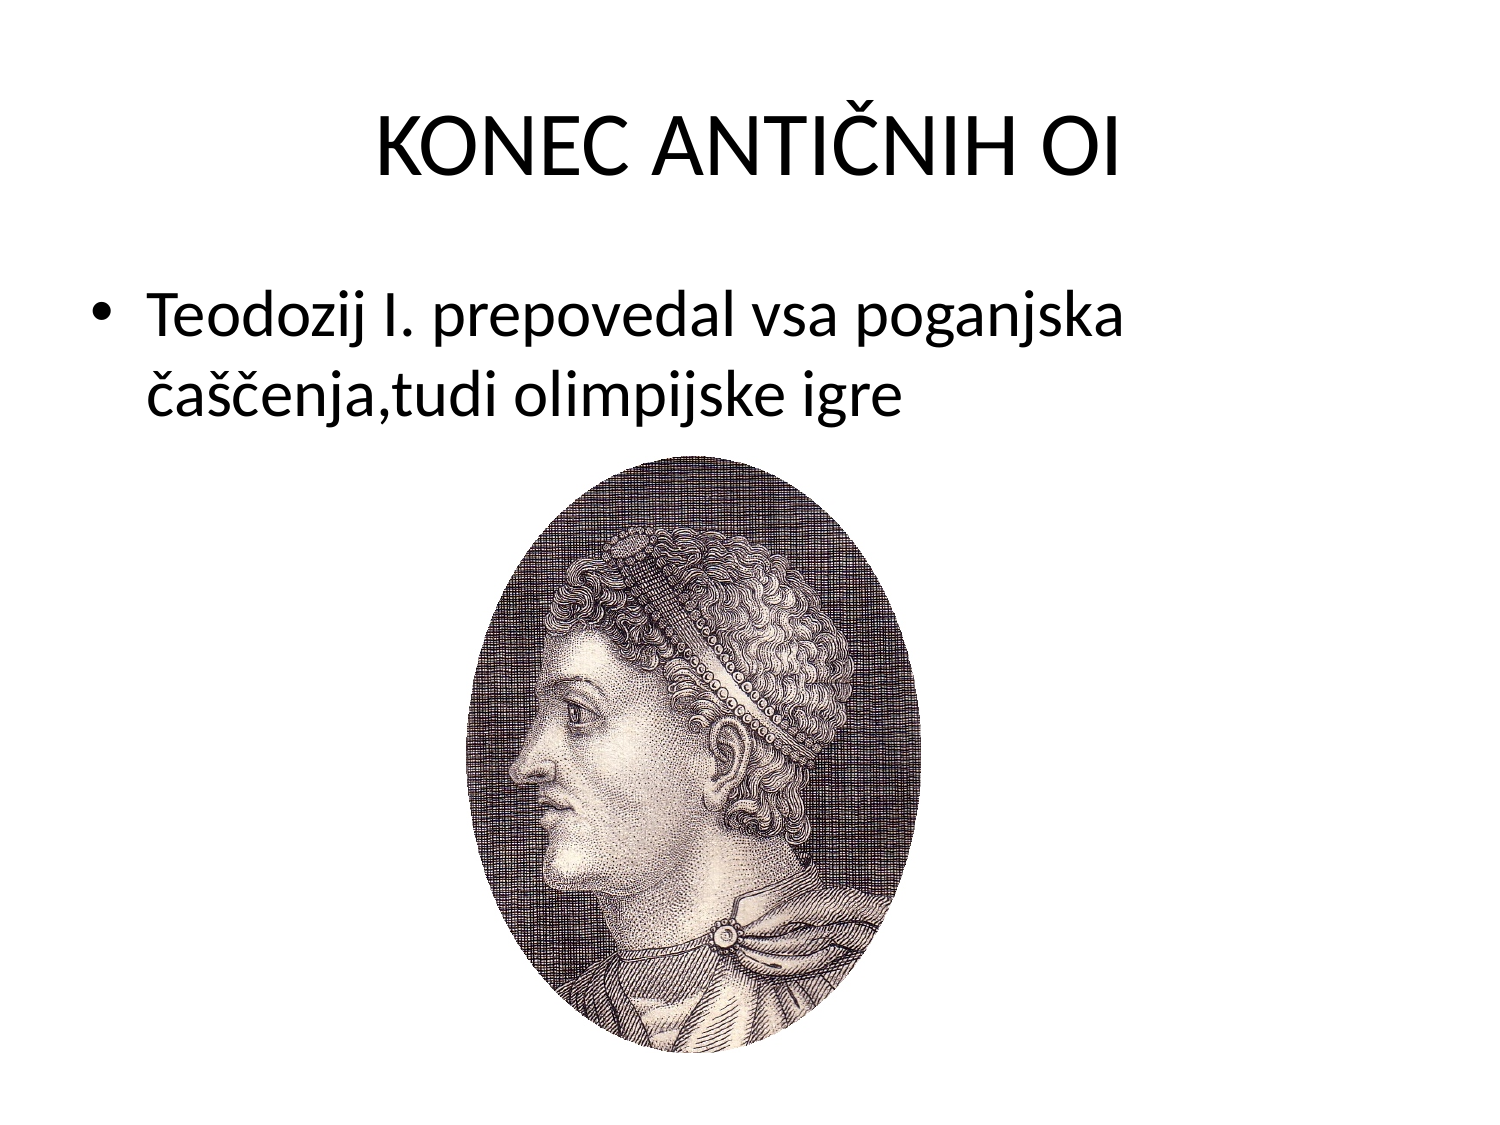

# KONEC ANTIČNIH OI
Teodozij I. prepovedal vsa poganjska čaščenja,tudi olimpijske igre